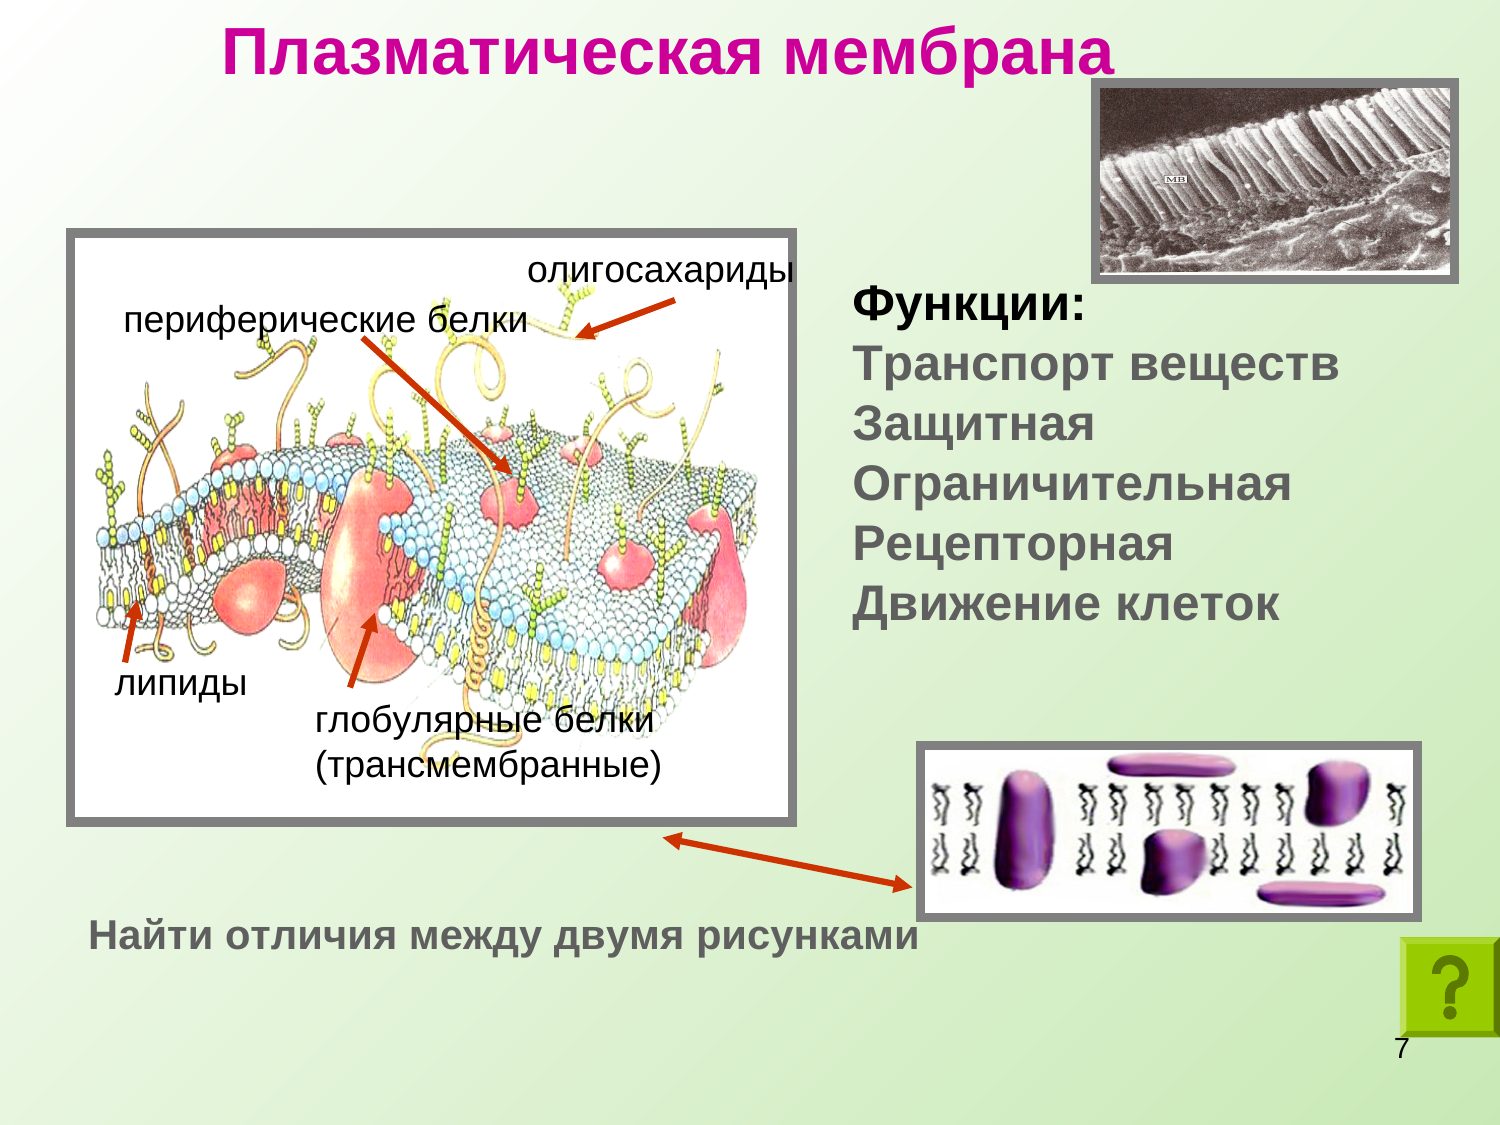

Плазматическая мембрана
олигосахариды
Функции:
Транспорт веществ
Защитная
Ограничительная
Рецепторная
Движение клеток
 периферические белки
липиды
глобулярные белки
(трансмембранные)
Найти отличия между двумя рисунками
7